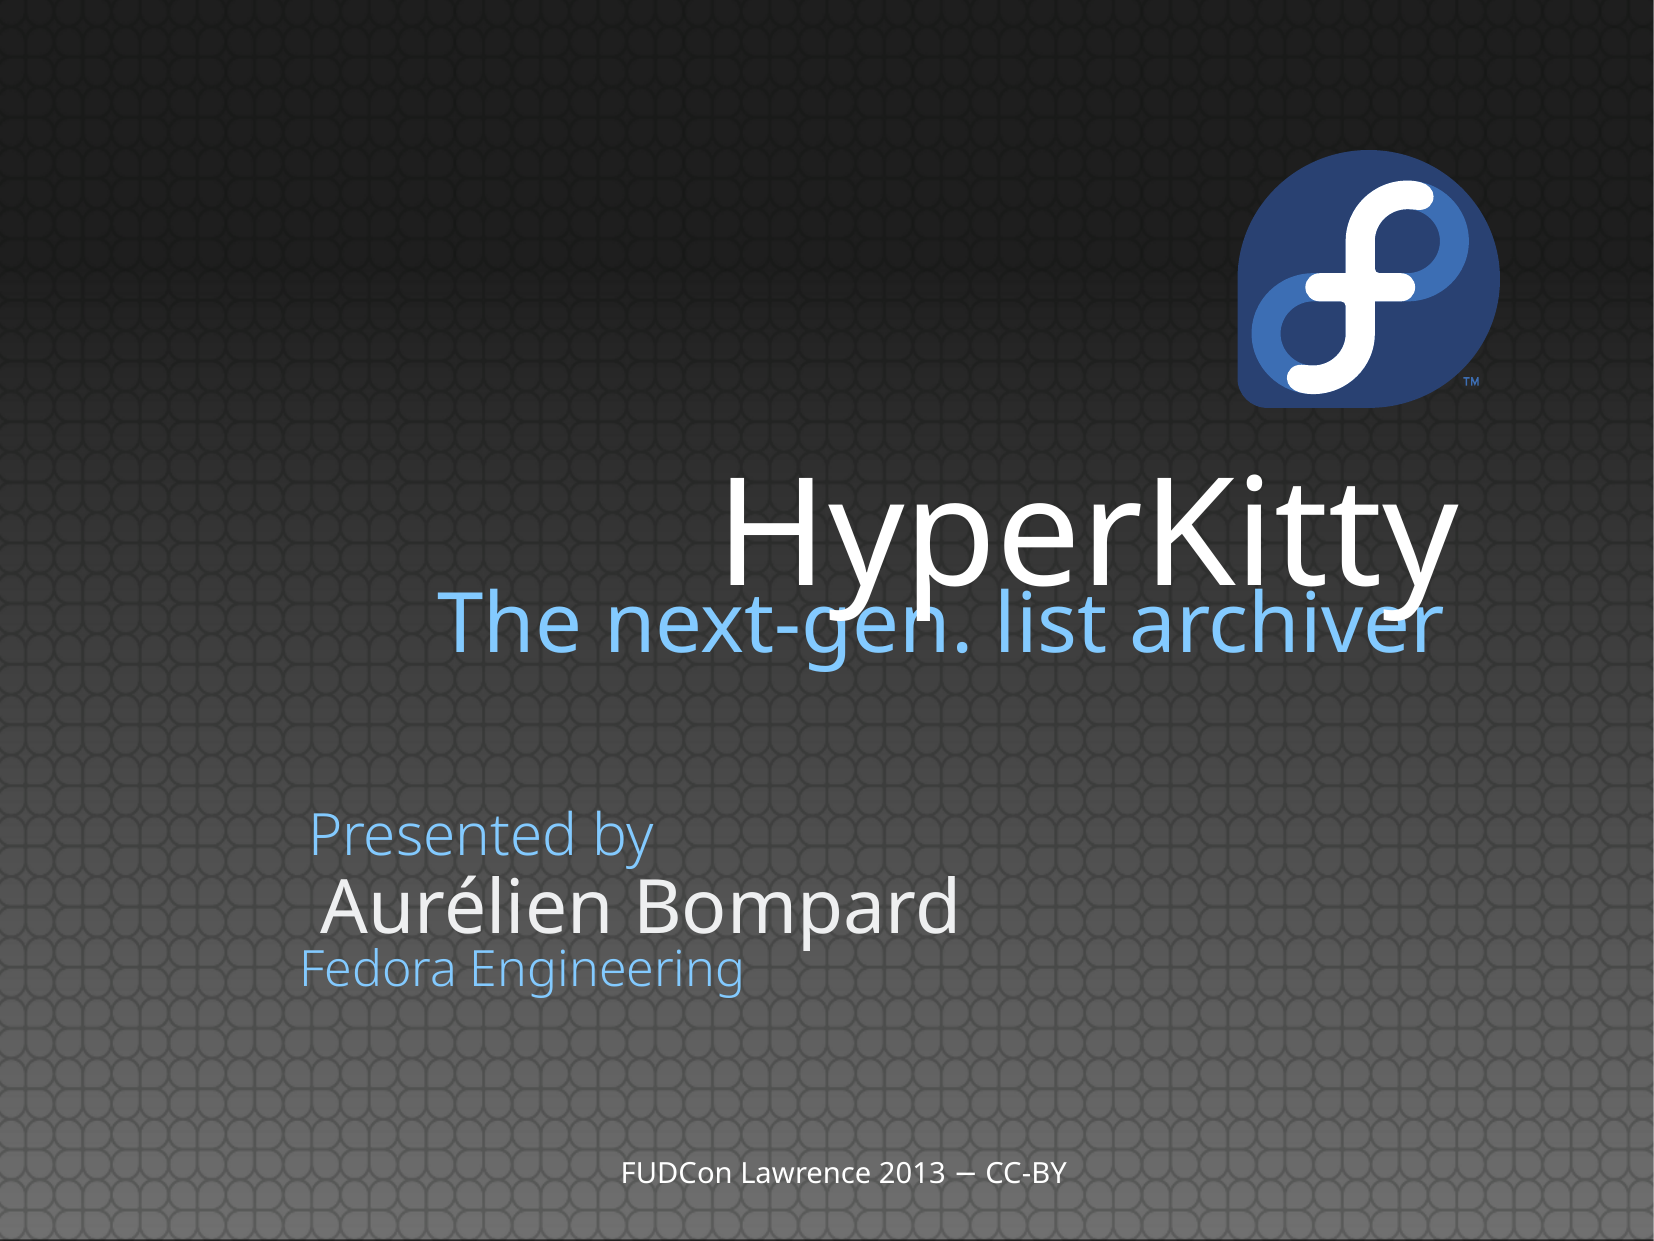

HyperKitty
# The next-gen. list archiver
Presented by
Aurélien Bompard
Fedora Engineering
FUDCon Lawrence 2013 − CC-BY